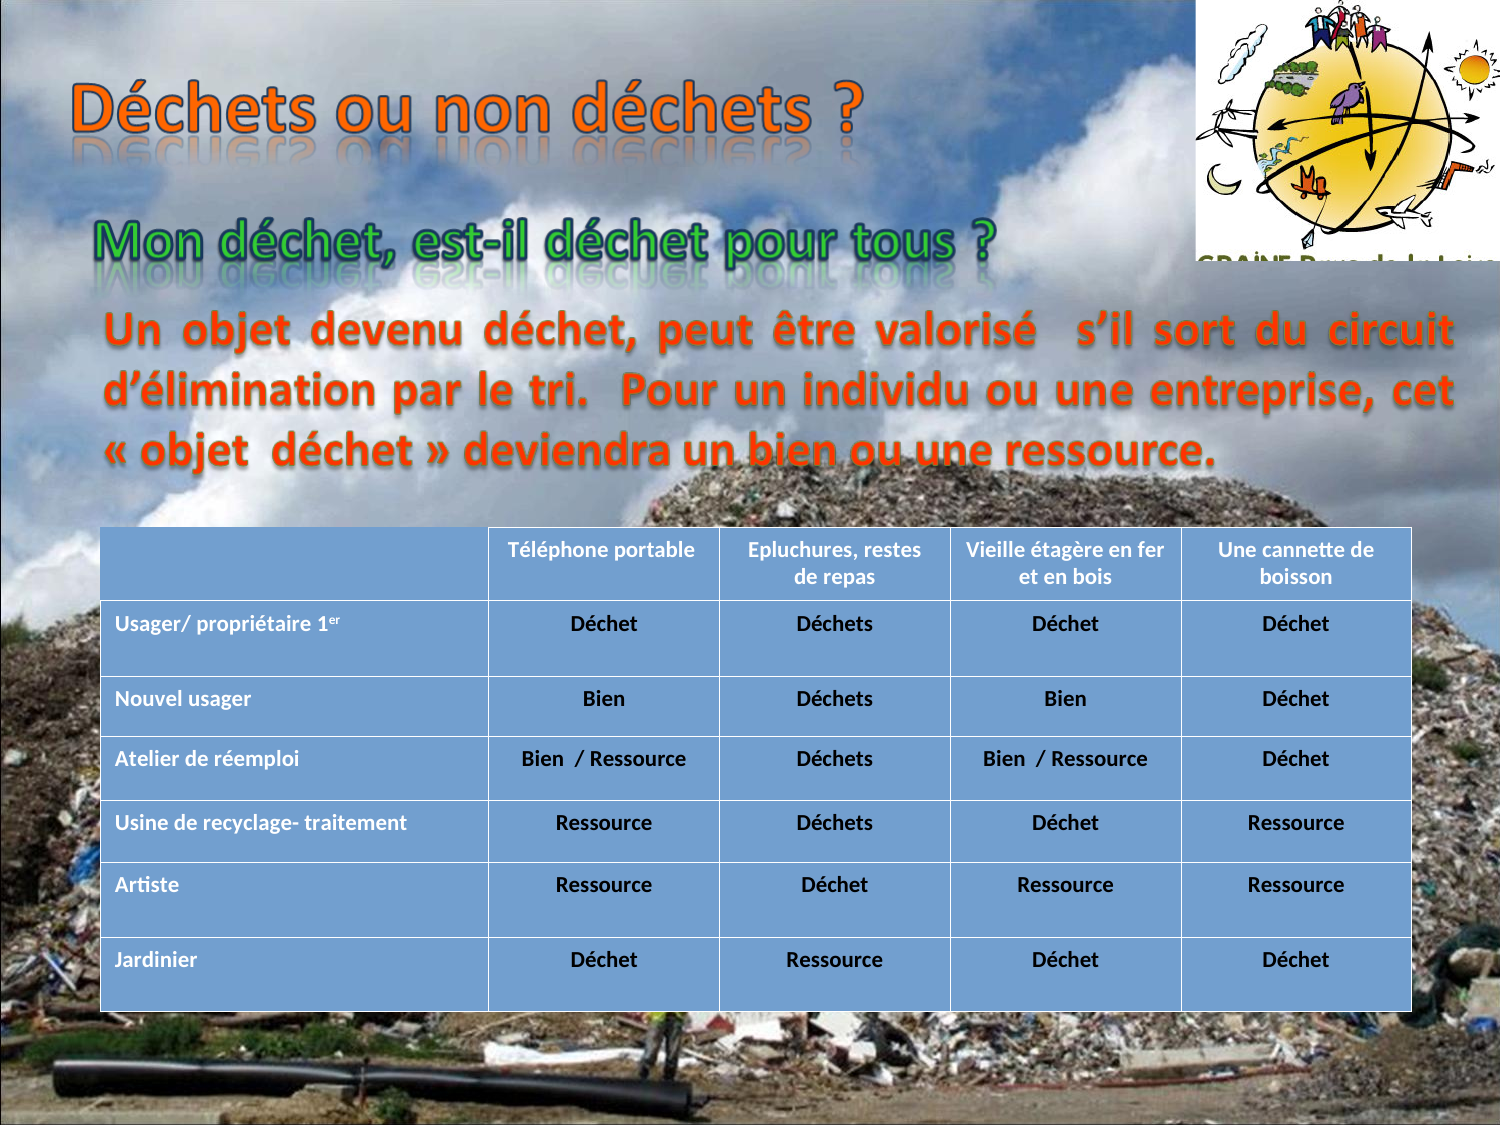

| | Téléphone portable | Epluchures, restes de repas | Vieille étagère en fer et en bois | Une cannette de boisson |
| --- | --- | --- | --- | --- |
| Usager/ propriétaire 1er | Déchet | Déchets | Déchet | Déchet |
| Nouvel usager | Bien | Déchets | Bien | Déchet |
| Atelier de réemploi | Bien / Ressource | Déchets | Bien / Ressource | Déchet |
| Usine de recyclage- traitement | Ressource | Déchets | Déchet | Ressource |
| Artiste | Ressource | Déchet | Ressource | Ressource |
| Jardinier | Déchet | Ressource | Déchet | Déchet |